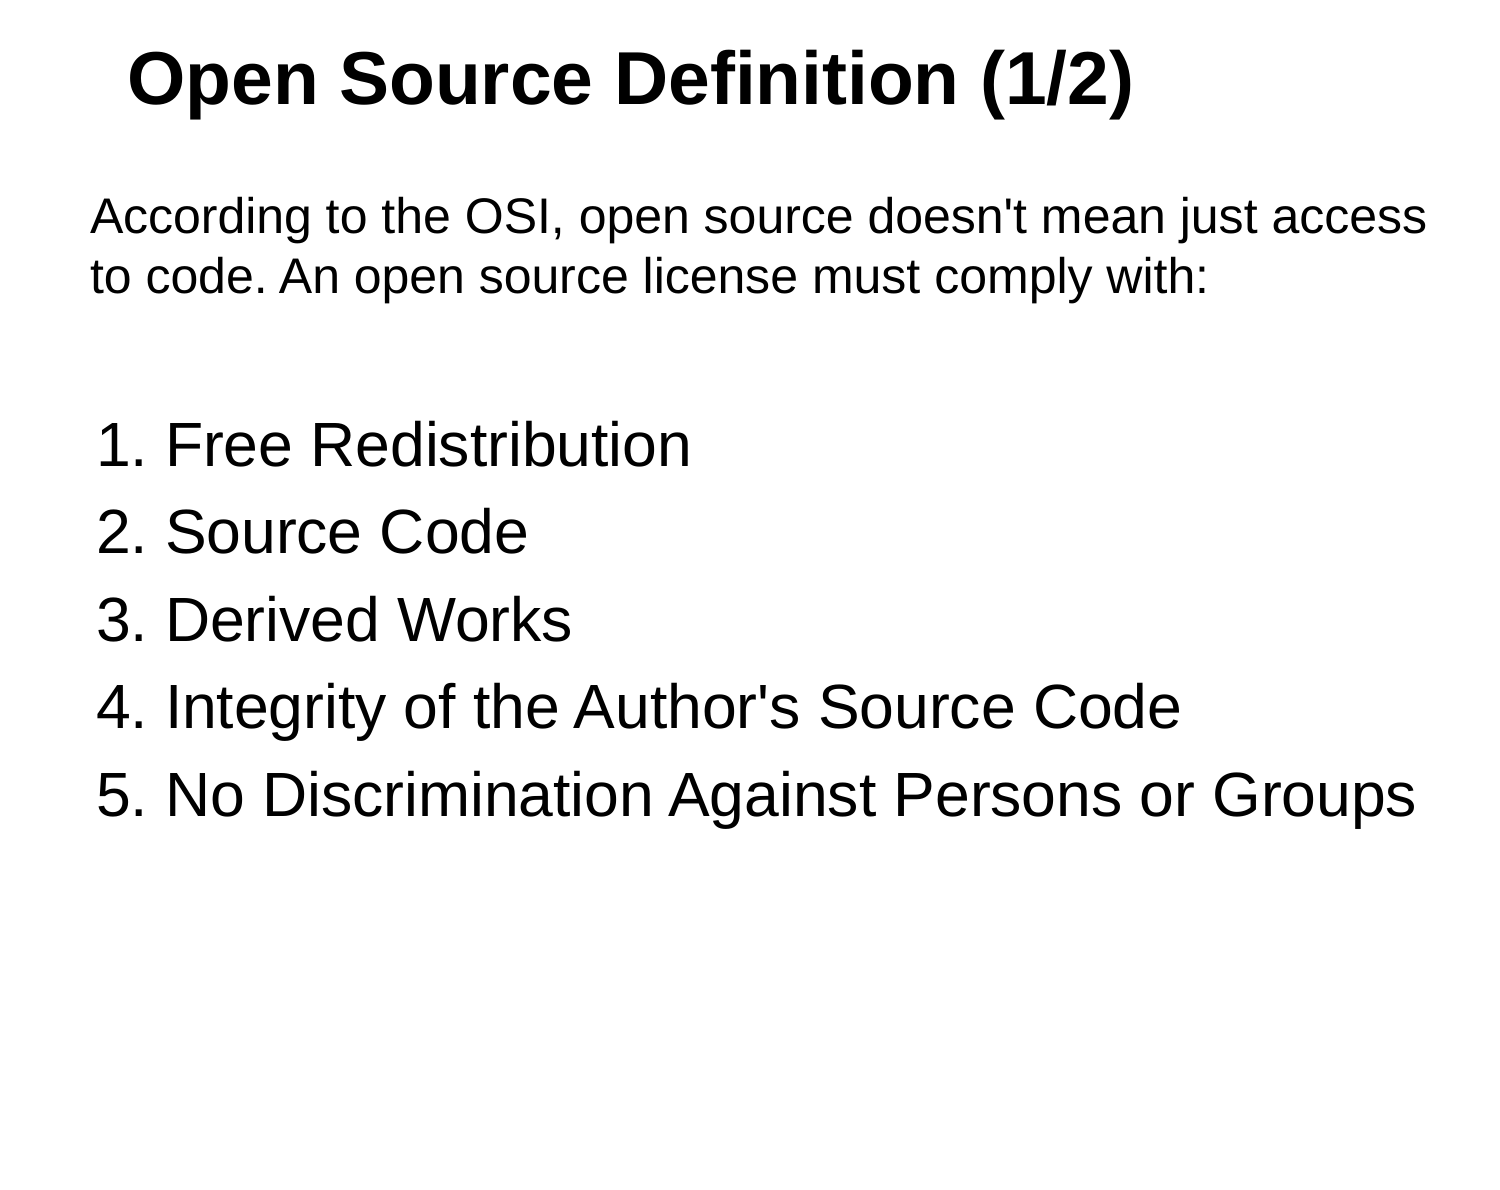

# Open Source Definition (1/2)
According to the OSI, open source doesn't mean just access to code. An open source license must comply with:
Free Redistribution
Source Code
Derived Works
Integrity of the Author's Source Code
No Discrimination Against Persons or Groups